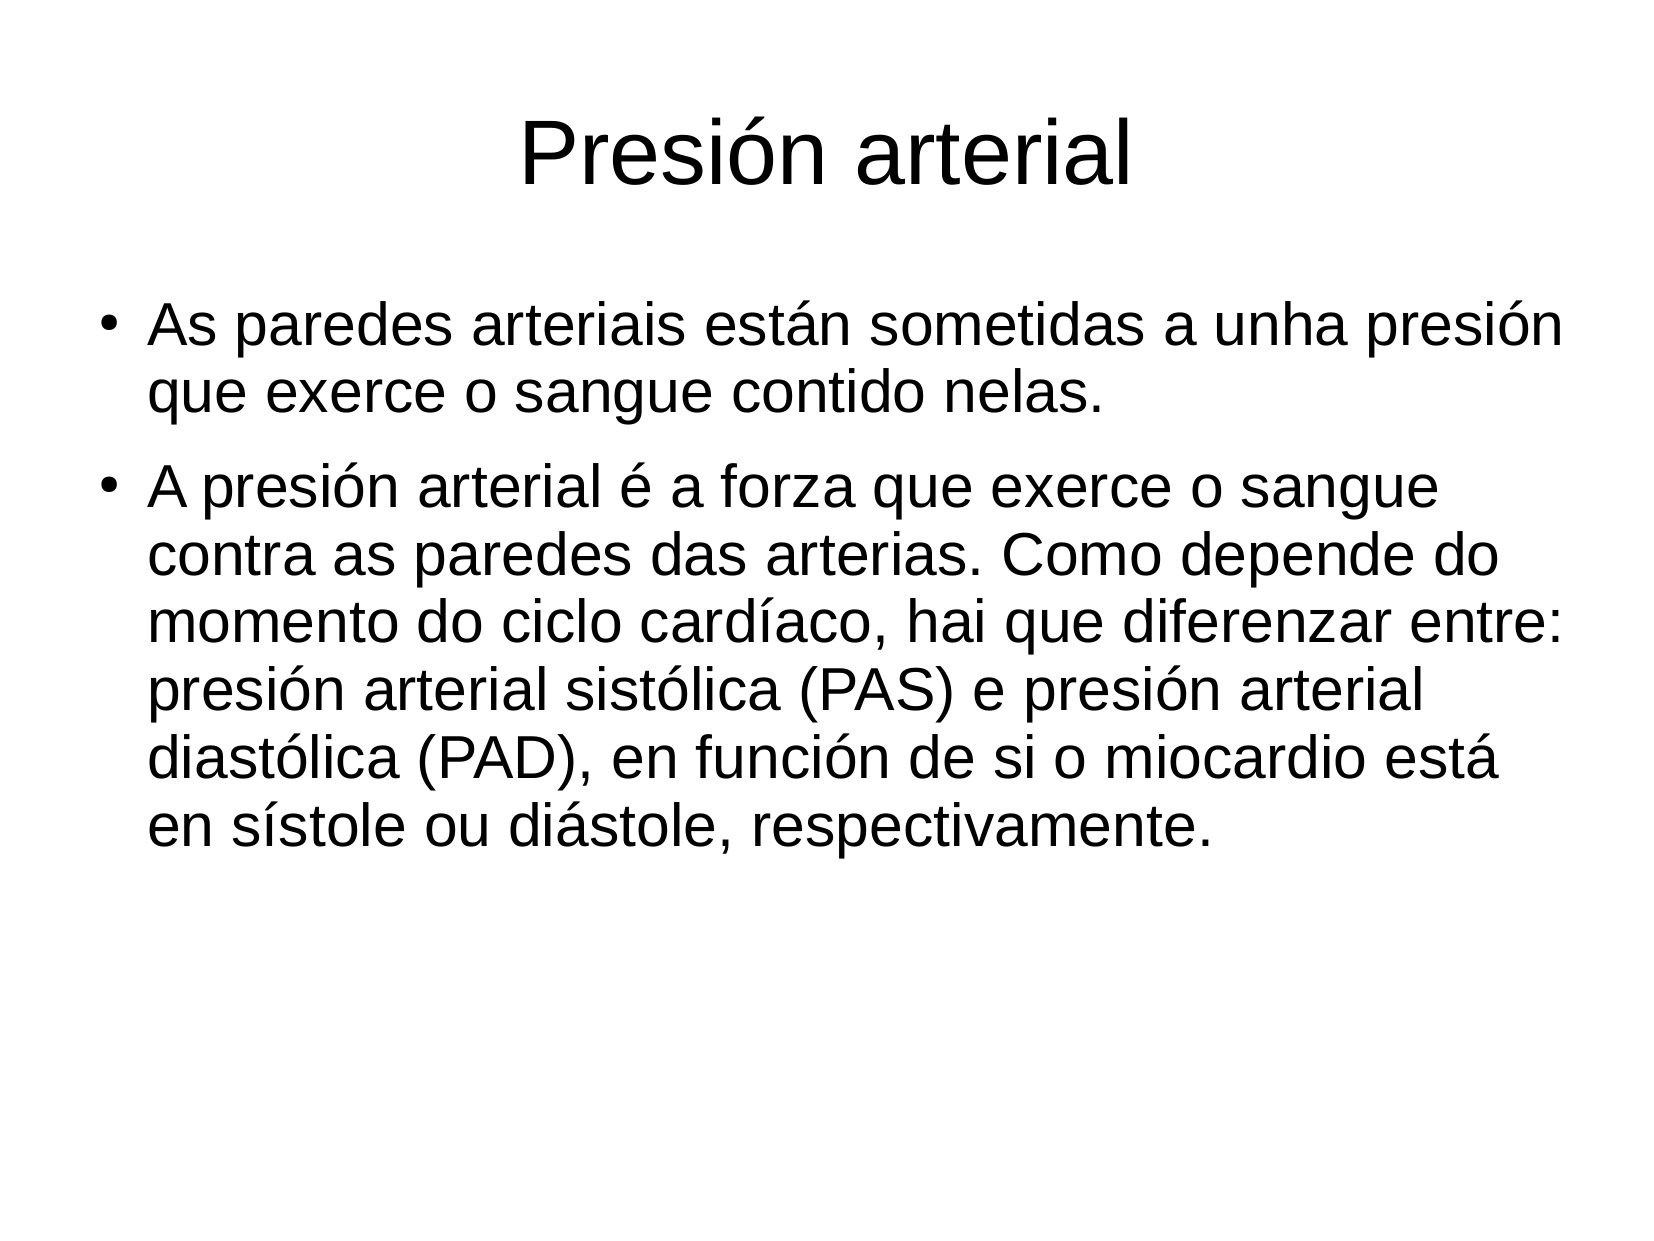

# Presión arterial
As paredes arteriais están sometidas a unha presión que exerce o sangue contido nelas.
A presión arterial é a forza que exerce o sangue contra as paredes das arterias. Como depende do momento do ciclo cardíaco, hai que diferenzar entre: presión arterial sistólica (PAS) e presión arterial diastólica (PAD), en función de si o miocardio está en sístole ou diástole, respectivamente.